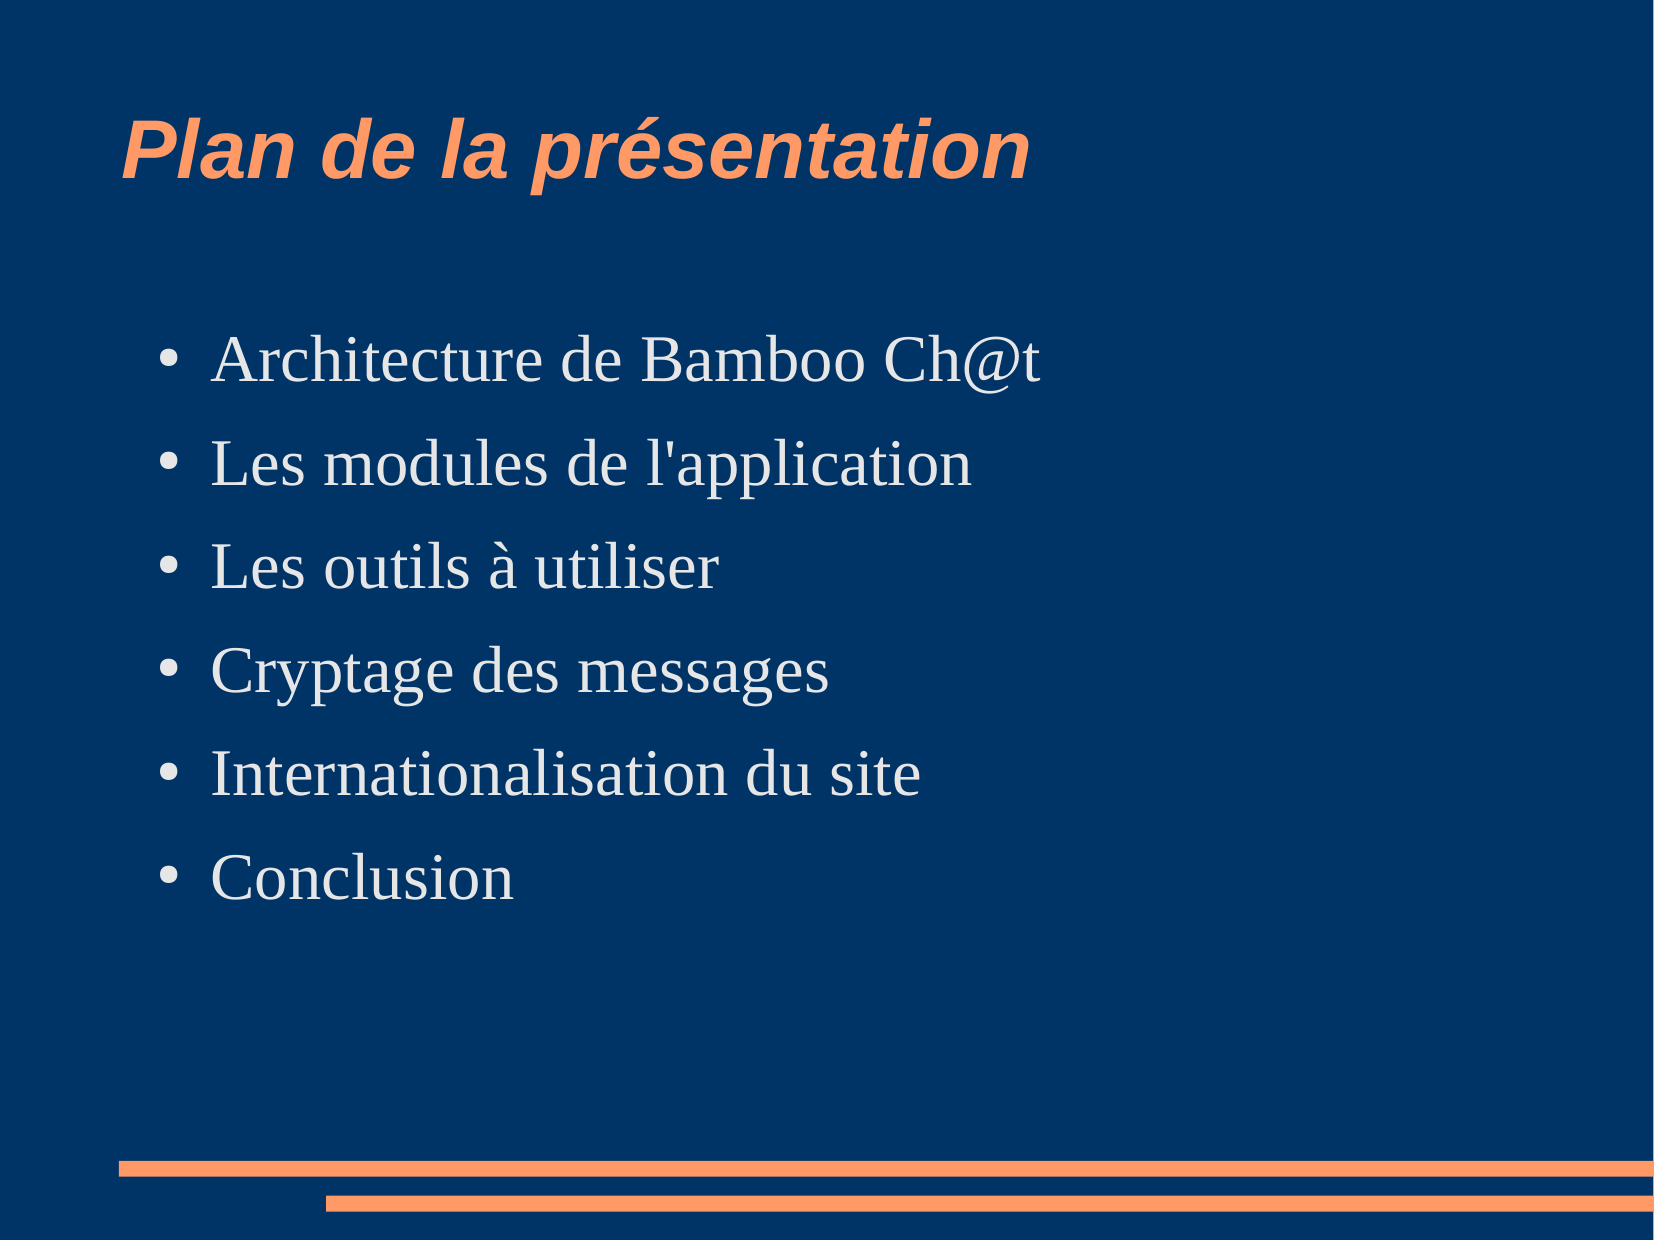

# Plan de la présentation
Architecture de Bamboo Ch@t
Les modules de l'application
Les outils à utiliser
Cryptage des messages
Internationalisation du site
Conclusion